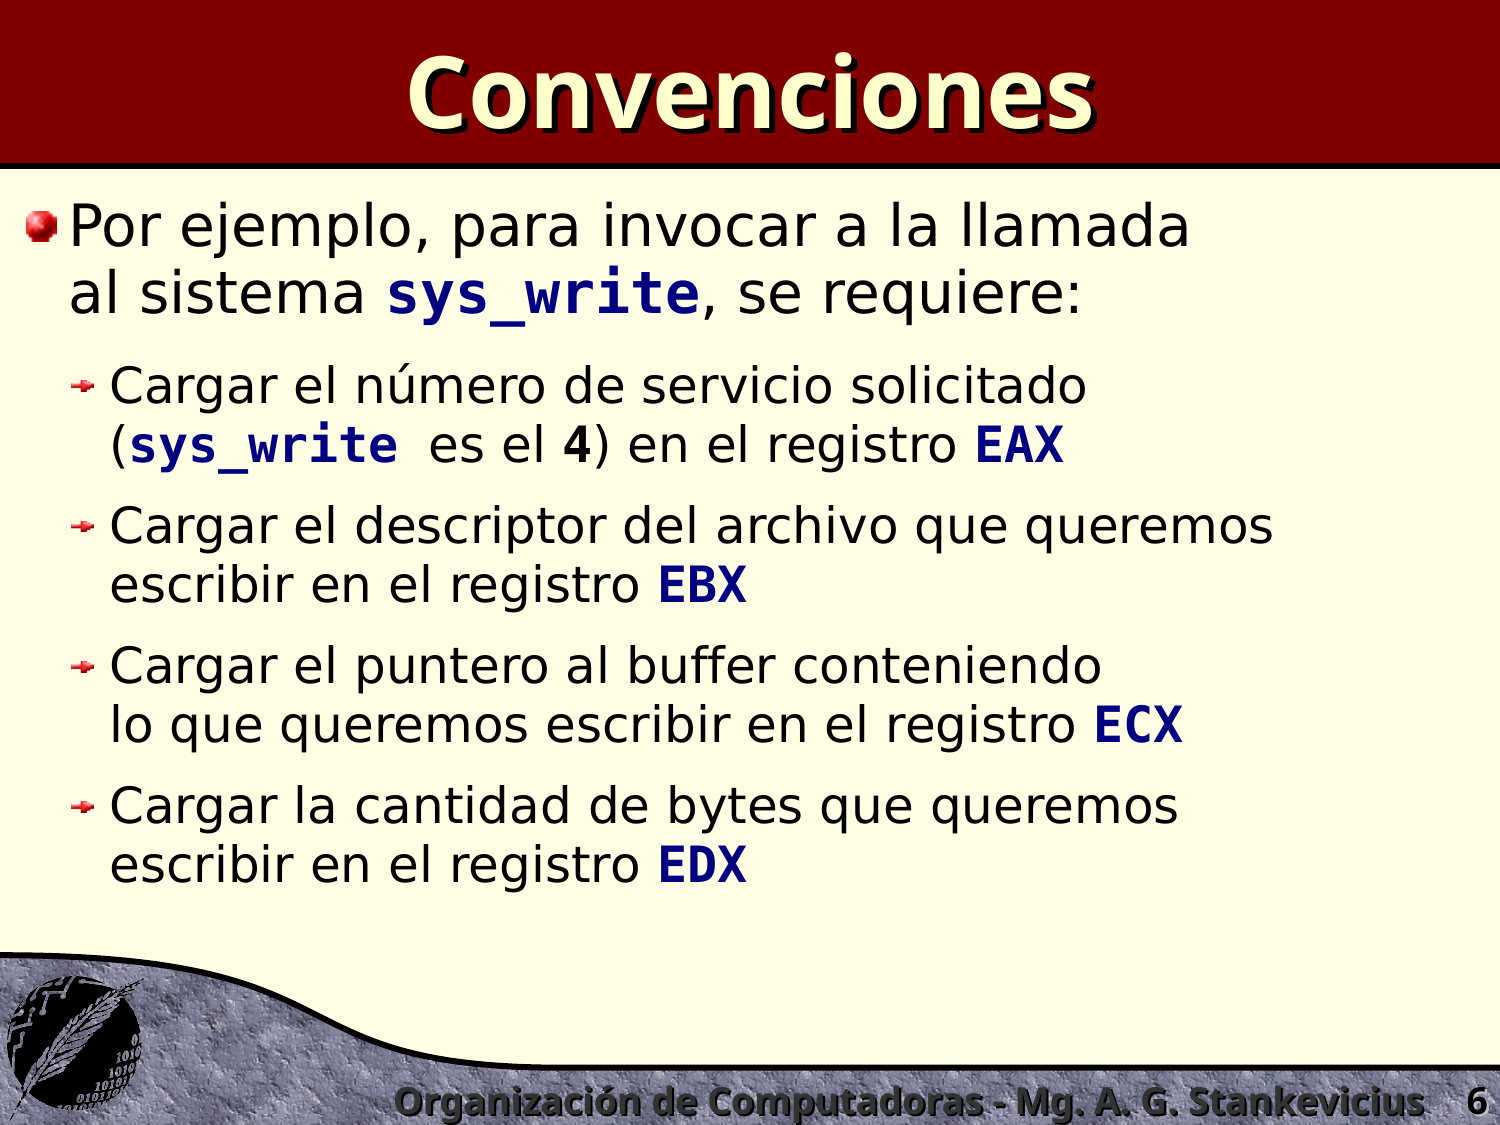

# Convenciones
Por ejemplo, para invocar a la llamada
al sistema sys_write, se requiere:
Cargar el número de servicio solicitado
(sys_write es el 4) en el registro EAX
Cargar el descriptor del archivo que queremos
escribir en el registro EBX
Cargar el puntero al buffer conteniendo
lo que queremos escribir en el registro ECX
Cargar la cantidad de bytes que queremos
escribir en el registro EDX
6